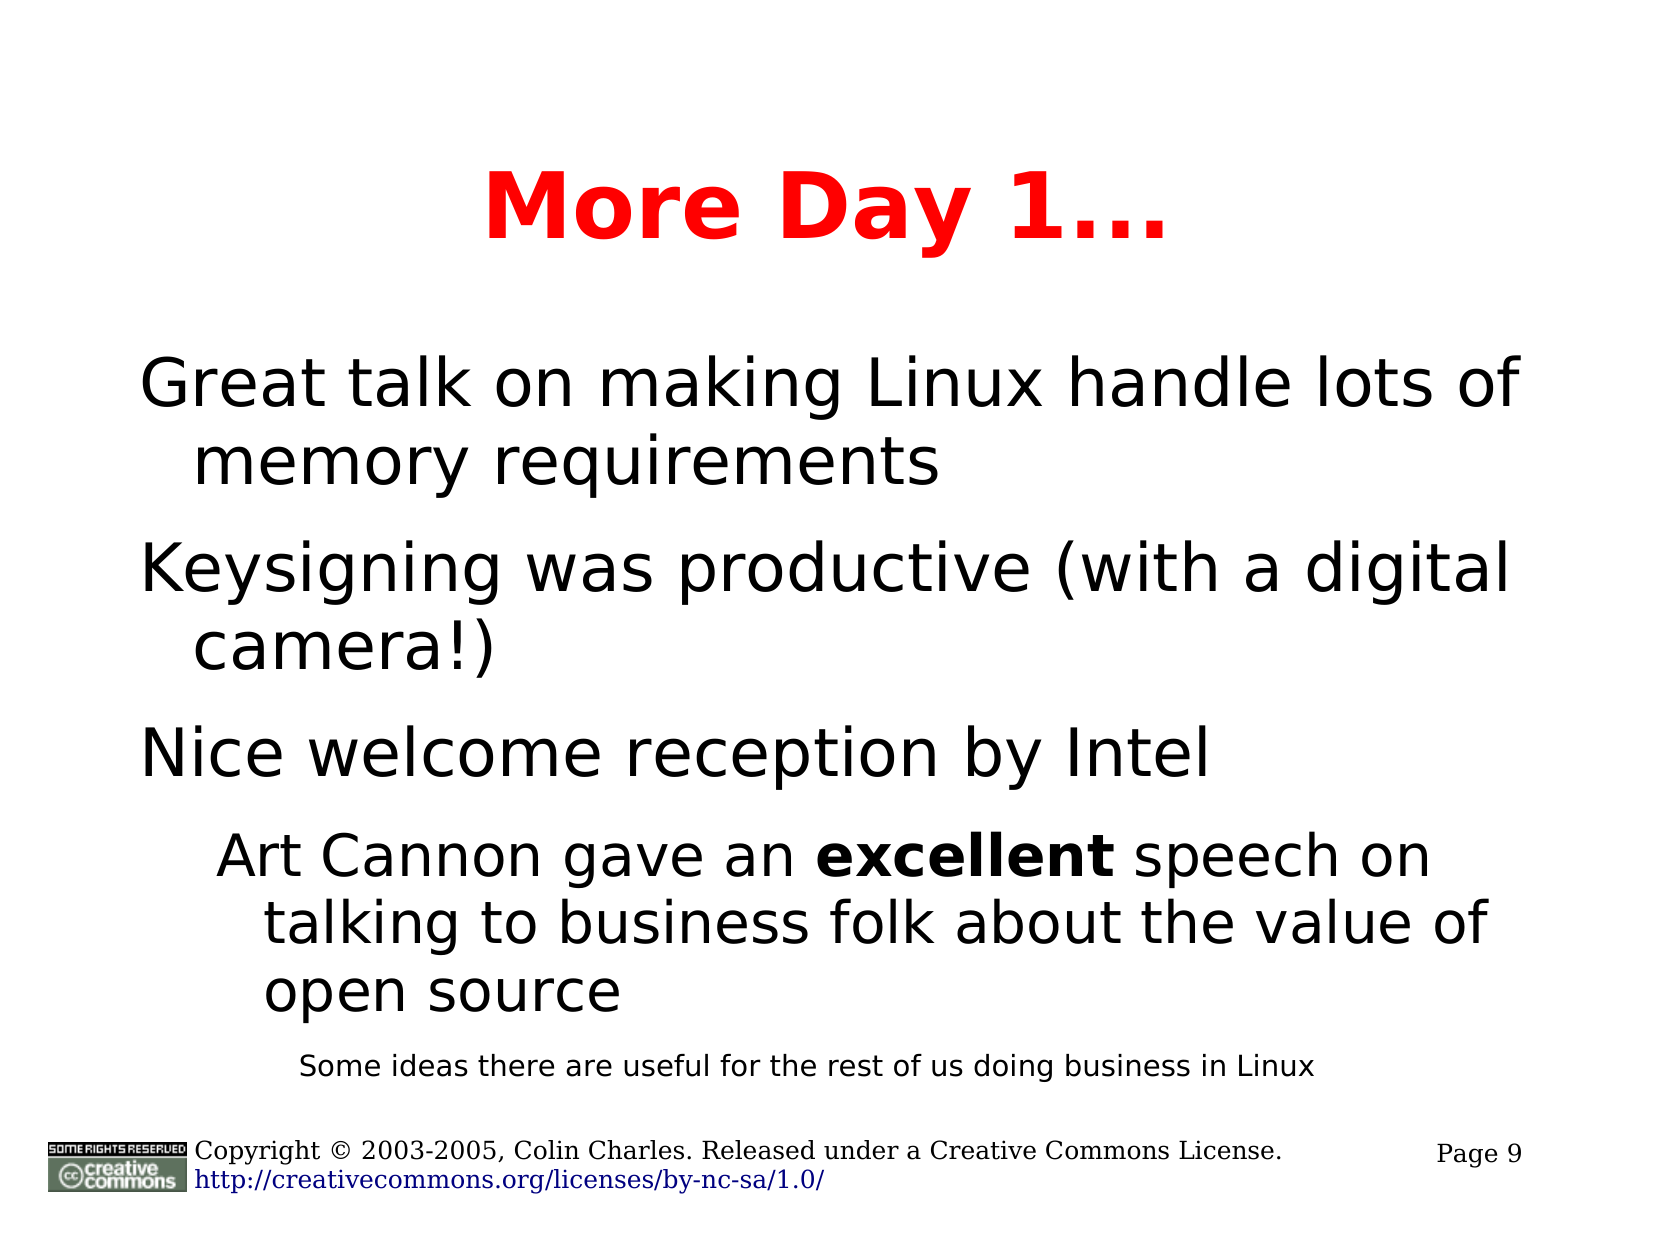

# More Day 1...
Great talk on making Linux handle lots of memory requirements
Keysigning was productive (with a digital camera!)
Nice welcome reception by Intel
Art Cannon gave an excellent speech on talking to business folk about the value of open source
Some ideas there are useful for the rest of us doing business in Linux